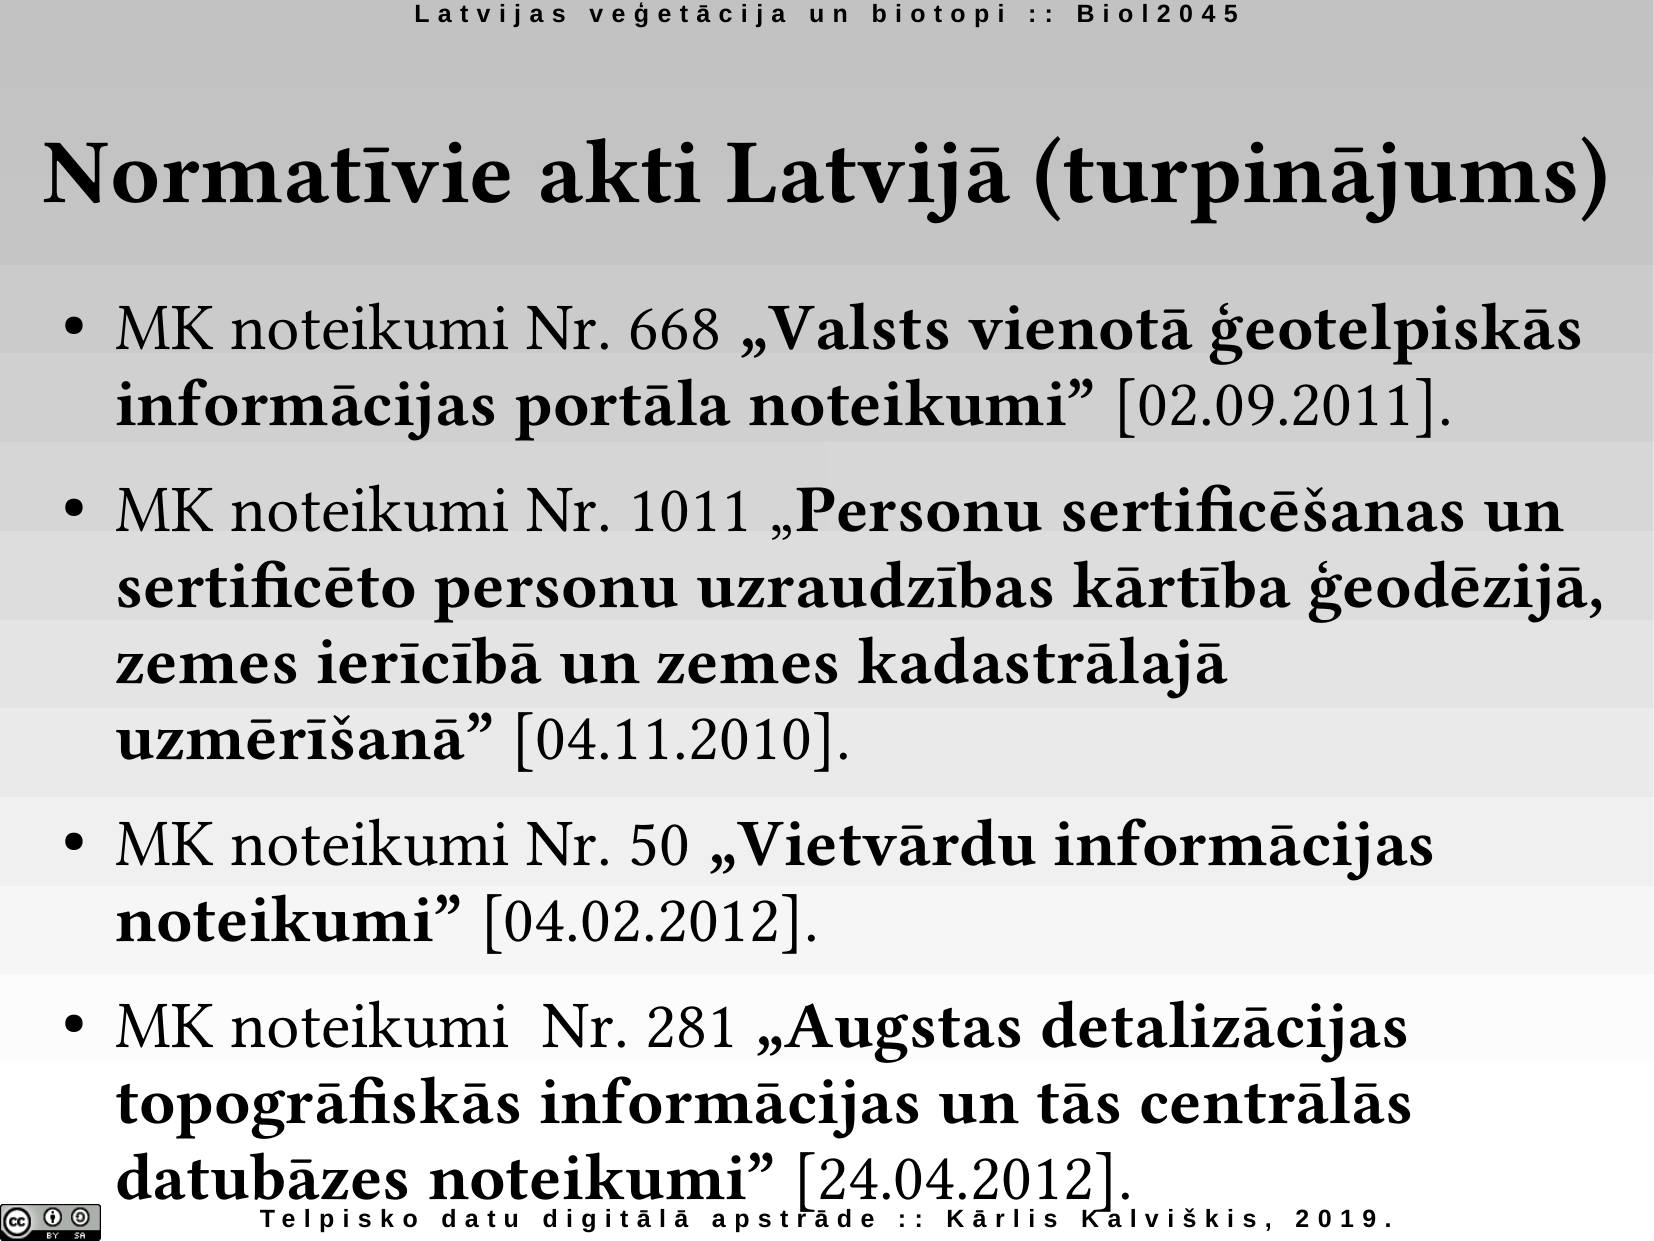

# Normatīvie akti Latvijā (turpinājums)
MK noteikumi Nr. 668 „Valsts vienotā ģeotelpiskās informācijas portāla noteikumi” [02.09.2011].
MK noteikumi Nr. 1011 „Personu sertificēšanas un sertificēto personu uzraudzības kārtība ģeodēzijā, zemes ierīcībā un zemes kadastrālajā uzmērīšanā” [04.11.2010].
MK noteikumi Nr. 50 „Vietvārdu informācijas noteikumi” [04.02.2012].
MK noteikumi Nr. 281 „Augstas detalizācijas topogrāfiskās informācijas un tās centrālās datubāzes noteikumi” [24.04.2012].